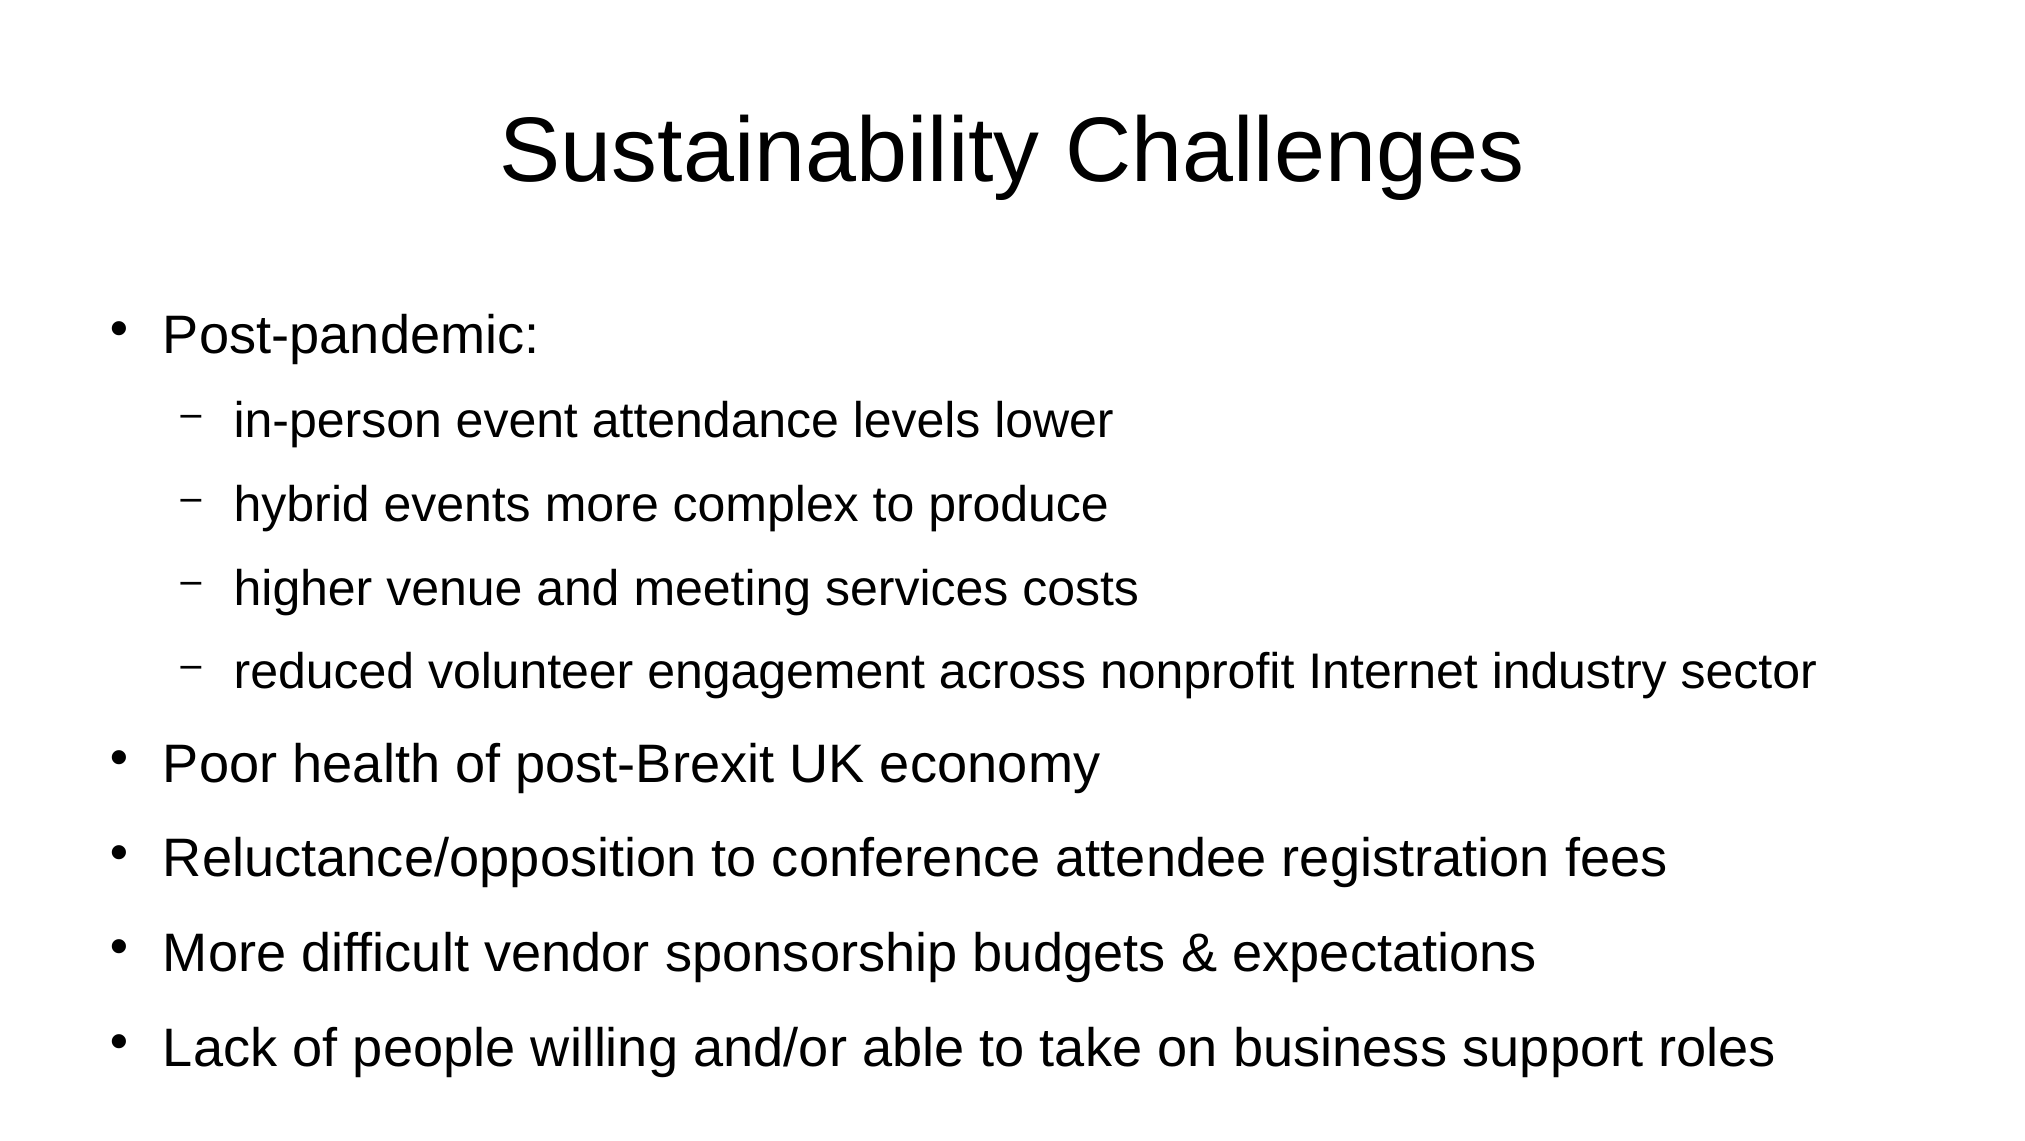

# Sustainability Challenges
Post-pandemic:
in-person event attendance levels lower
hybrid events more complex to produce
higher venue and meeting services costs
reduced volunteer engagement across nonprofit Internet industry sector
Poor health of post-Brexit UK economy
Reluctance/opposition to conference attendee registration fees
More difficult vendor sponsorship budgets & expectations
Lack of people willing and/or able to take on business support roles